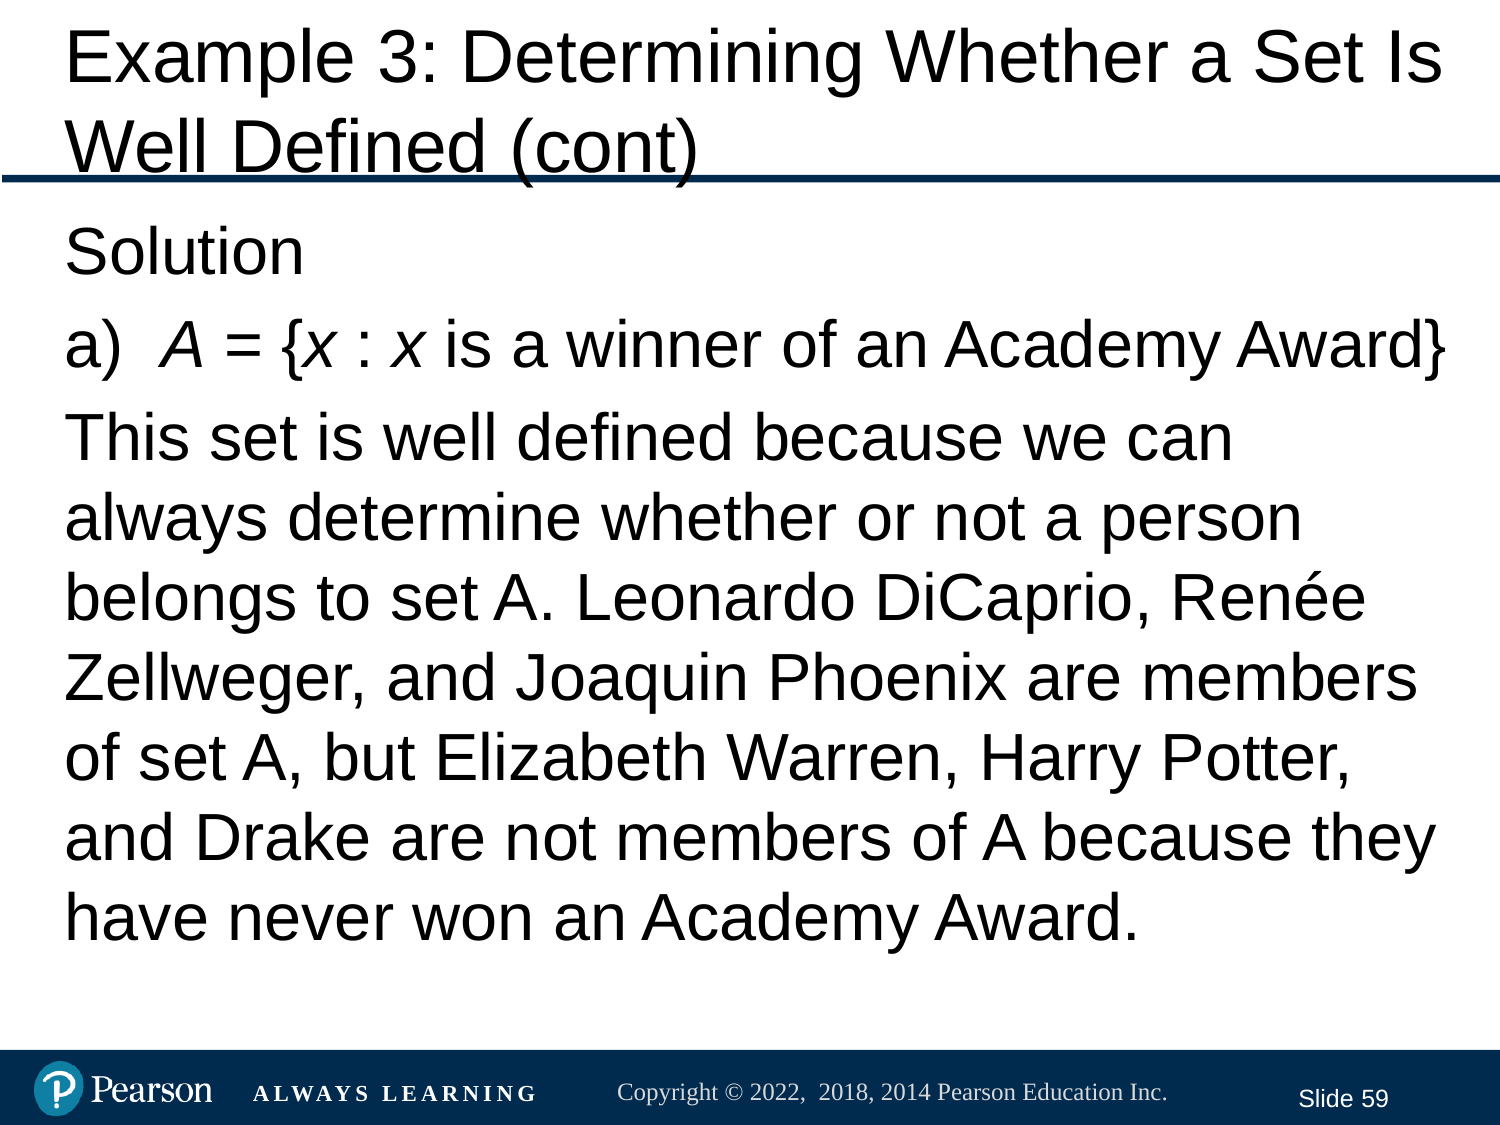

# Example 3: Determining Whether a Set Is Well Defined (cont)
Solution
a) A = {x : x is a winner of an Academy Award}
This set is well defined because we can always determine whether or not a person belongs to set A. Leonardo DiCaprio, Renée Zellweger, and Joaquin Phoenix are members of set A, but Elizabeth Warren, Harry Potter, and Drake are not members of A because they have never won an Academy Award.